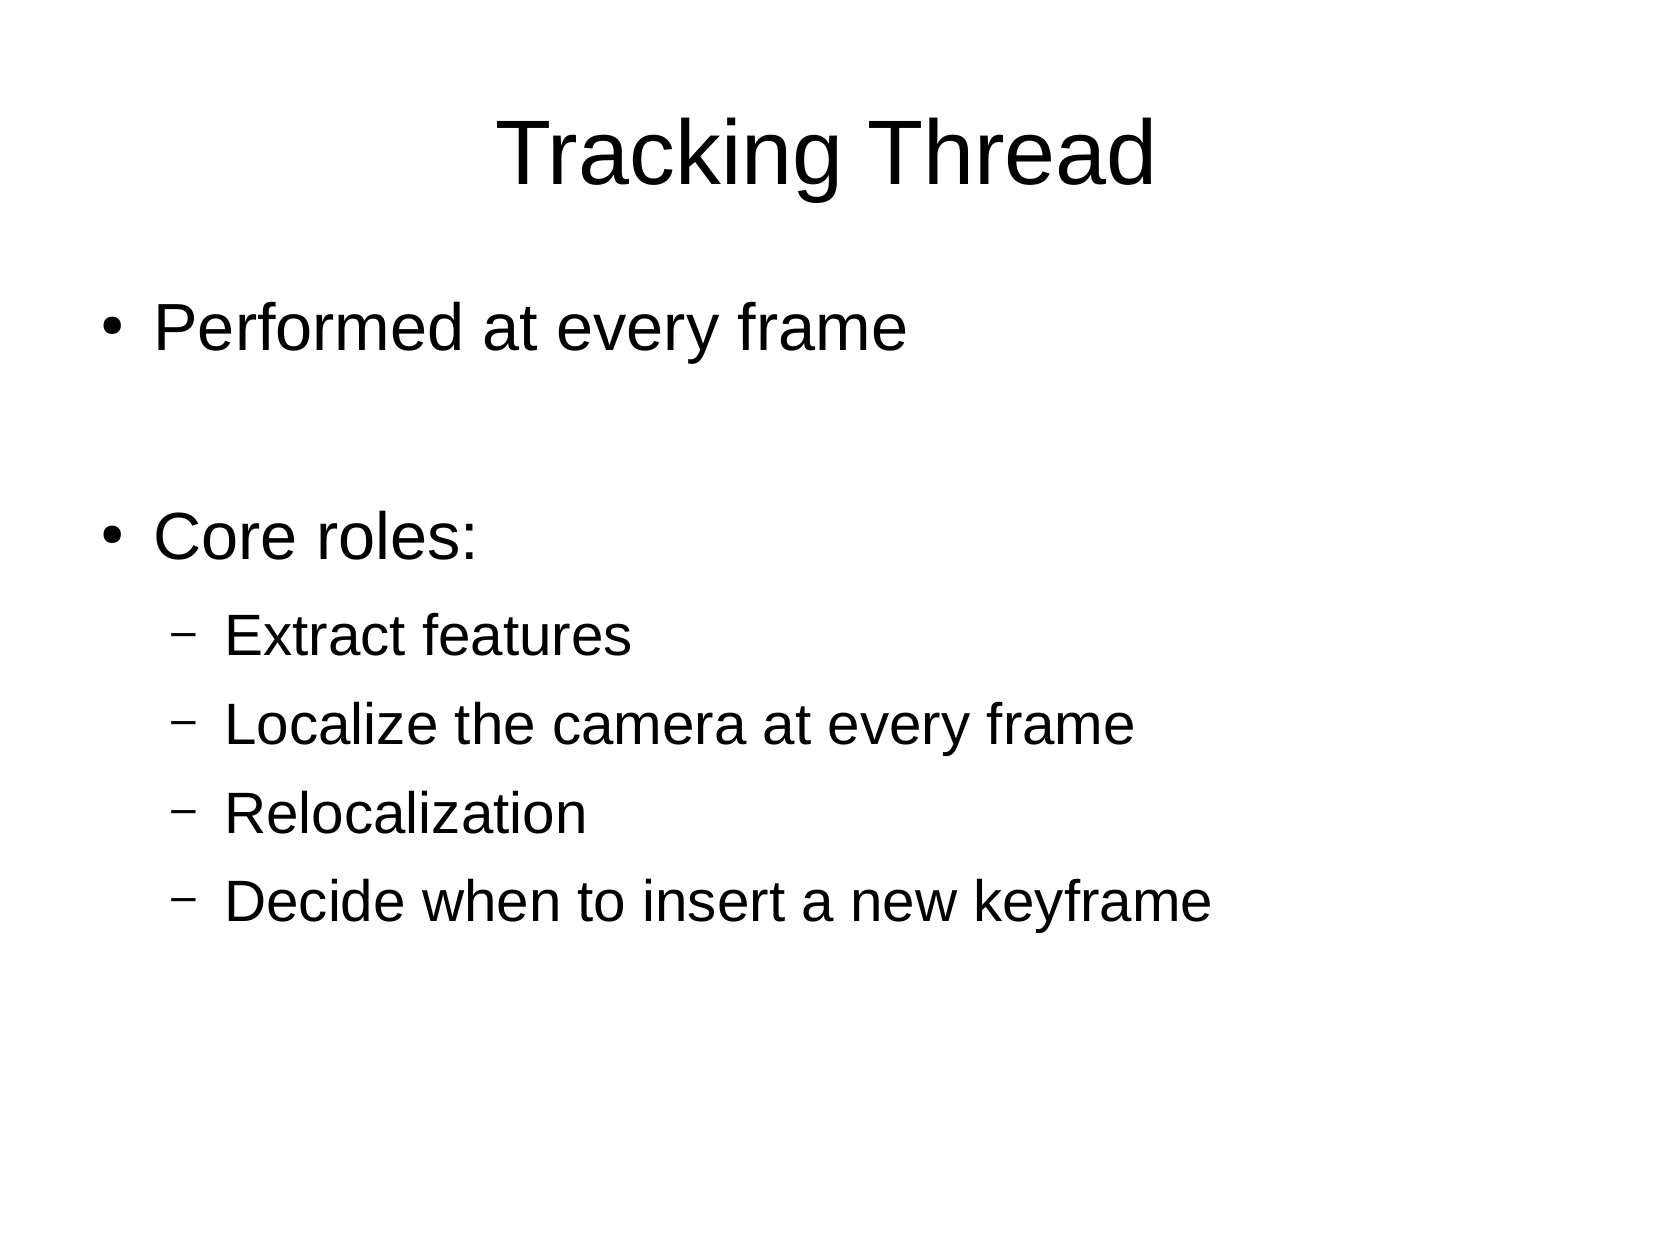

# Tracking Thread
Performed at every frame
Core roles:
Extract features
Localize the camera at every frame
Relocalization
Decide when to insert a new keyframe